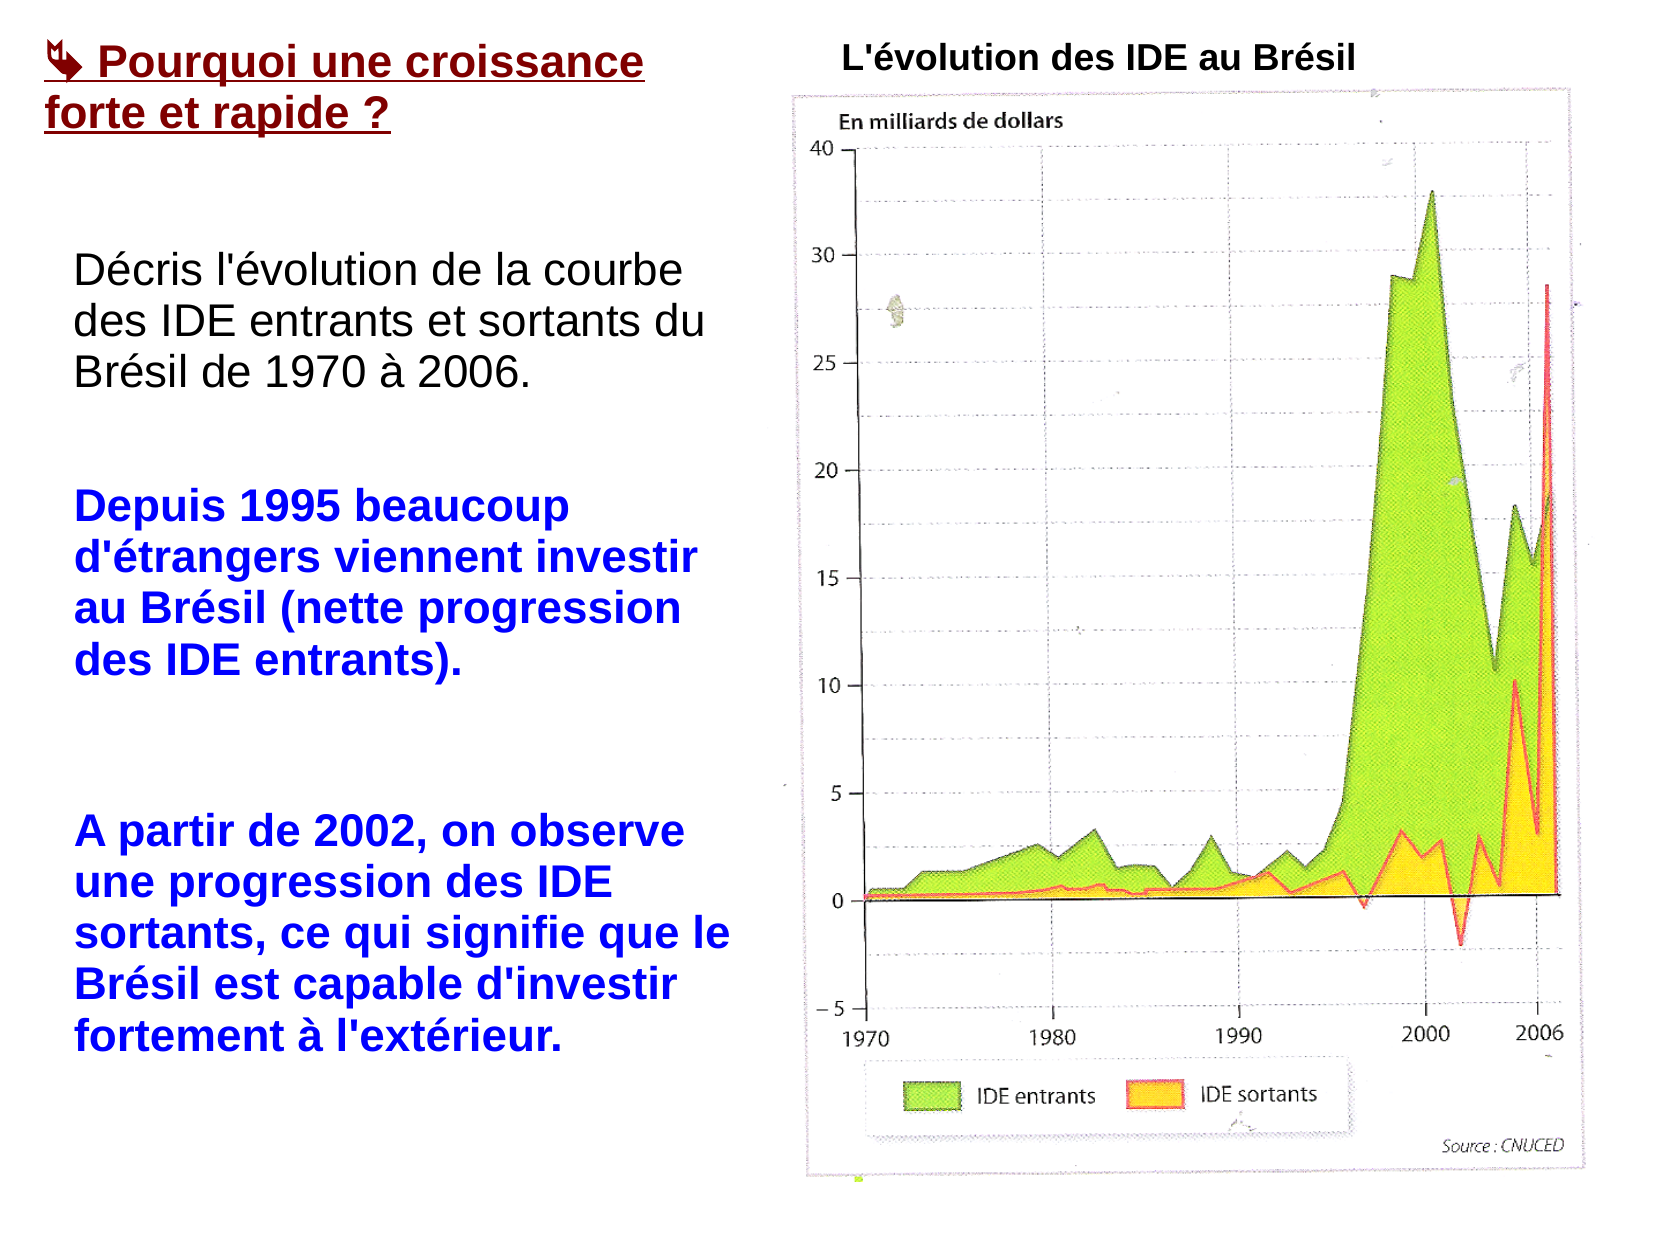

 Pourquoi une croissance forte et rapide ?
L'évolution des IDE au Brésil
Décris l'évolution de la courbe des IDE entrants et sortants du Brésil de 1970 à 2006.
Depuis 1995 beaucoup d'étrangers viennent investir au Brésil (nette progression des IDE entrants).
A partir de 2002, on observe une progression des IDE sortants, ce qui signifie que le Brésil est capable d'investir fortement à l'extérieur.